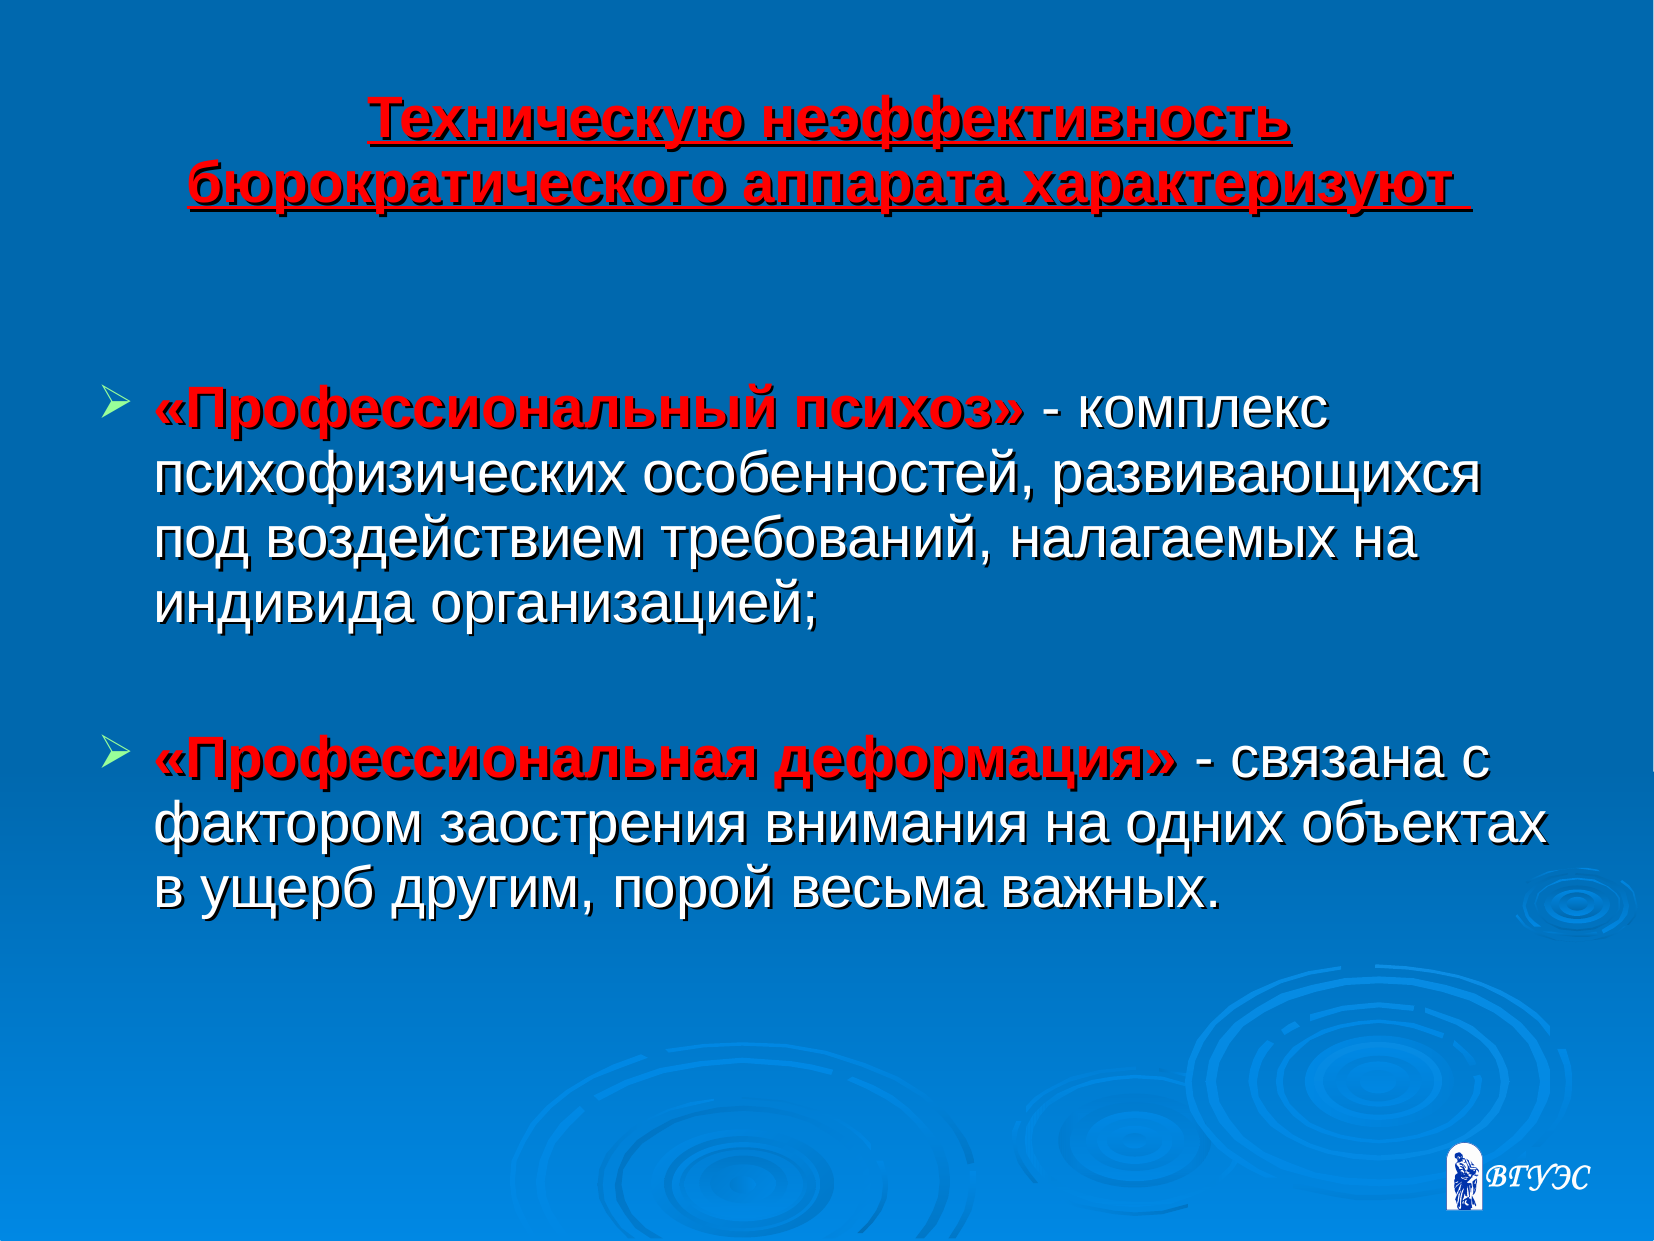

# Техническую неэффективность бюрократического аппарата характеризуют
«Профессиональный психоз» - комплекс психофизических особенностей, развивающихся под воздействием требований, налагаемых на индивида организацией;
«Профессиональная деформация» - связана с фактором заострения внимания на одних объектах в ущерб другим, порой весьма важных.